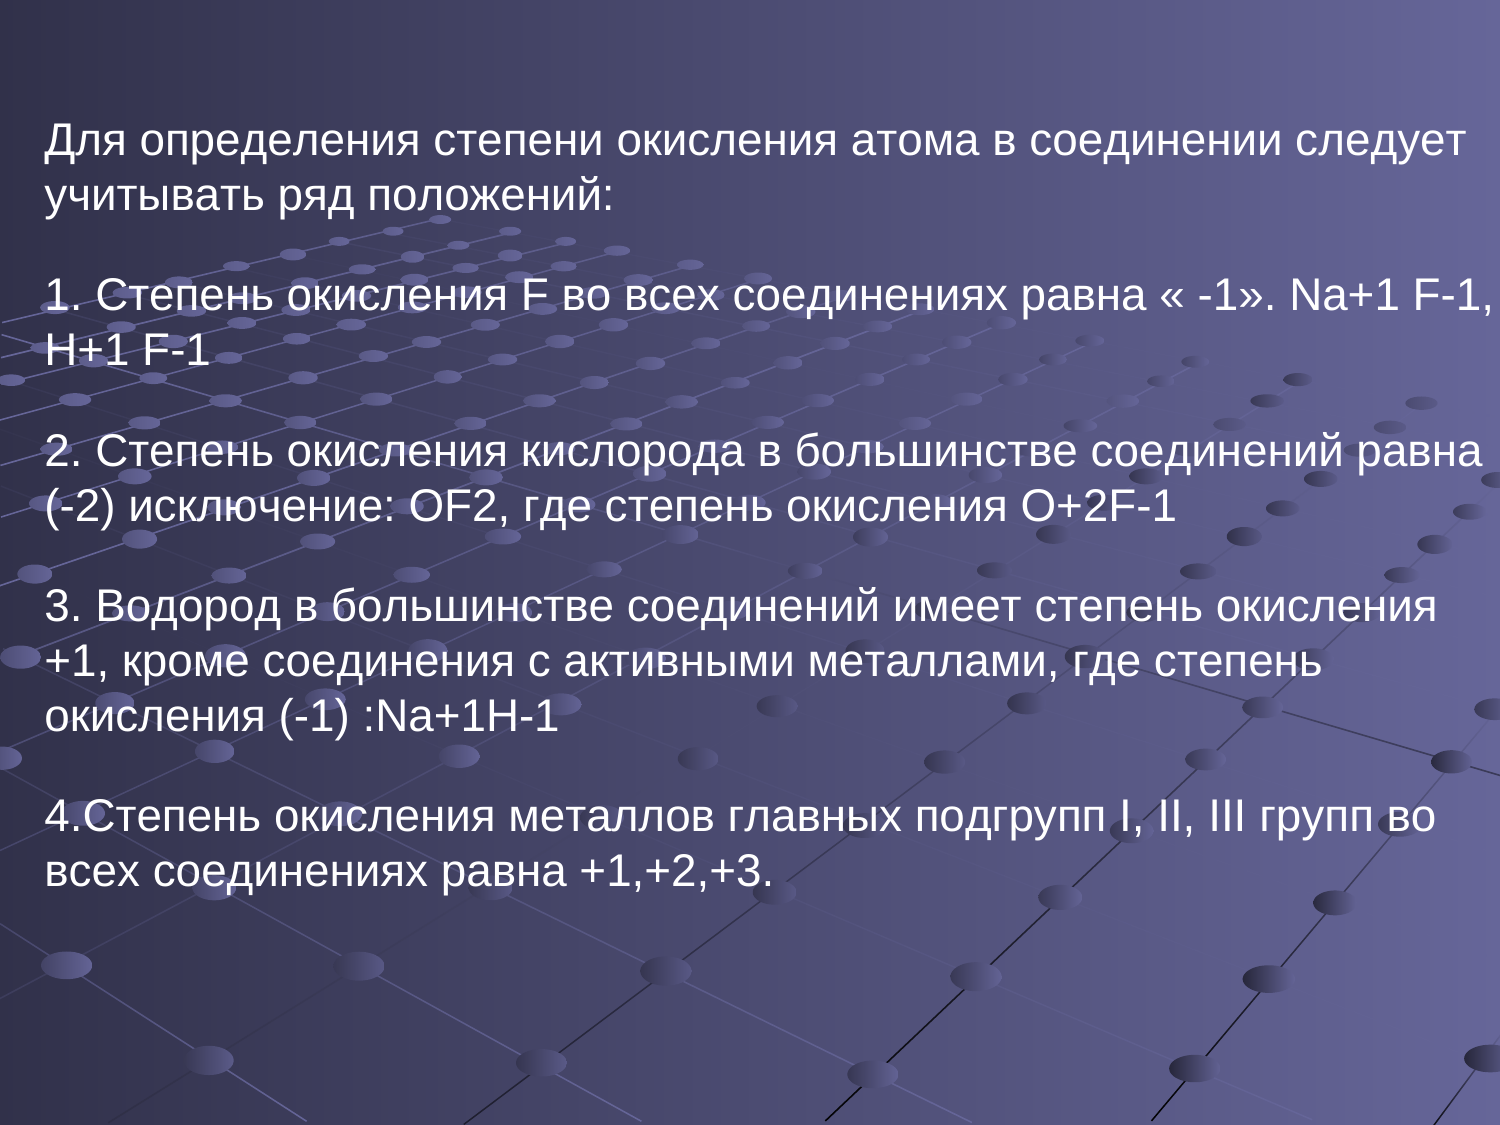

Для определения степени окисления атома в соединении следует учитывать ряд положений:
1. Степень окисления F во всех соединениях равна « -1». Na+1 F-1, H+1 F-1
2. Степень окисления кислорода в большинстве соединений равна (-2) исключение: ОF2, где степень окисления О+2F-1
3. Водород в большинстве соединений имеет степень окисления +1, кроме соединения с активными металлами, где степень окисления (-1) :Na+1H-1
4.Степень окисления металлов главных подгрупп I, II, III групп во всех соединениях равна +1,+2,+3.